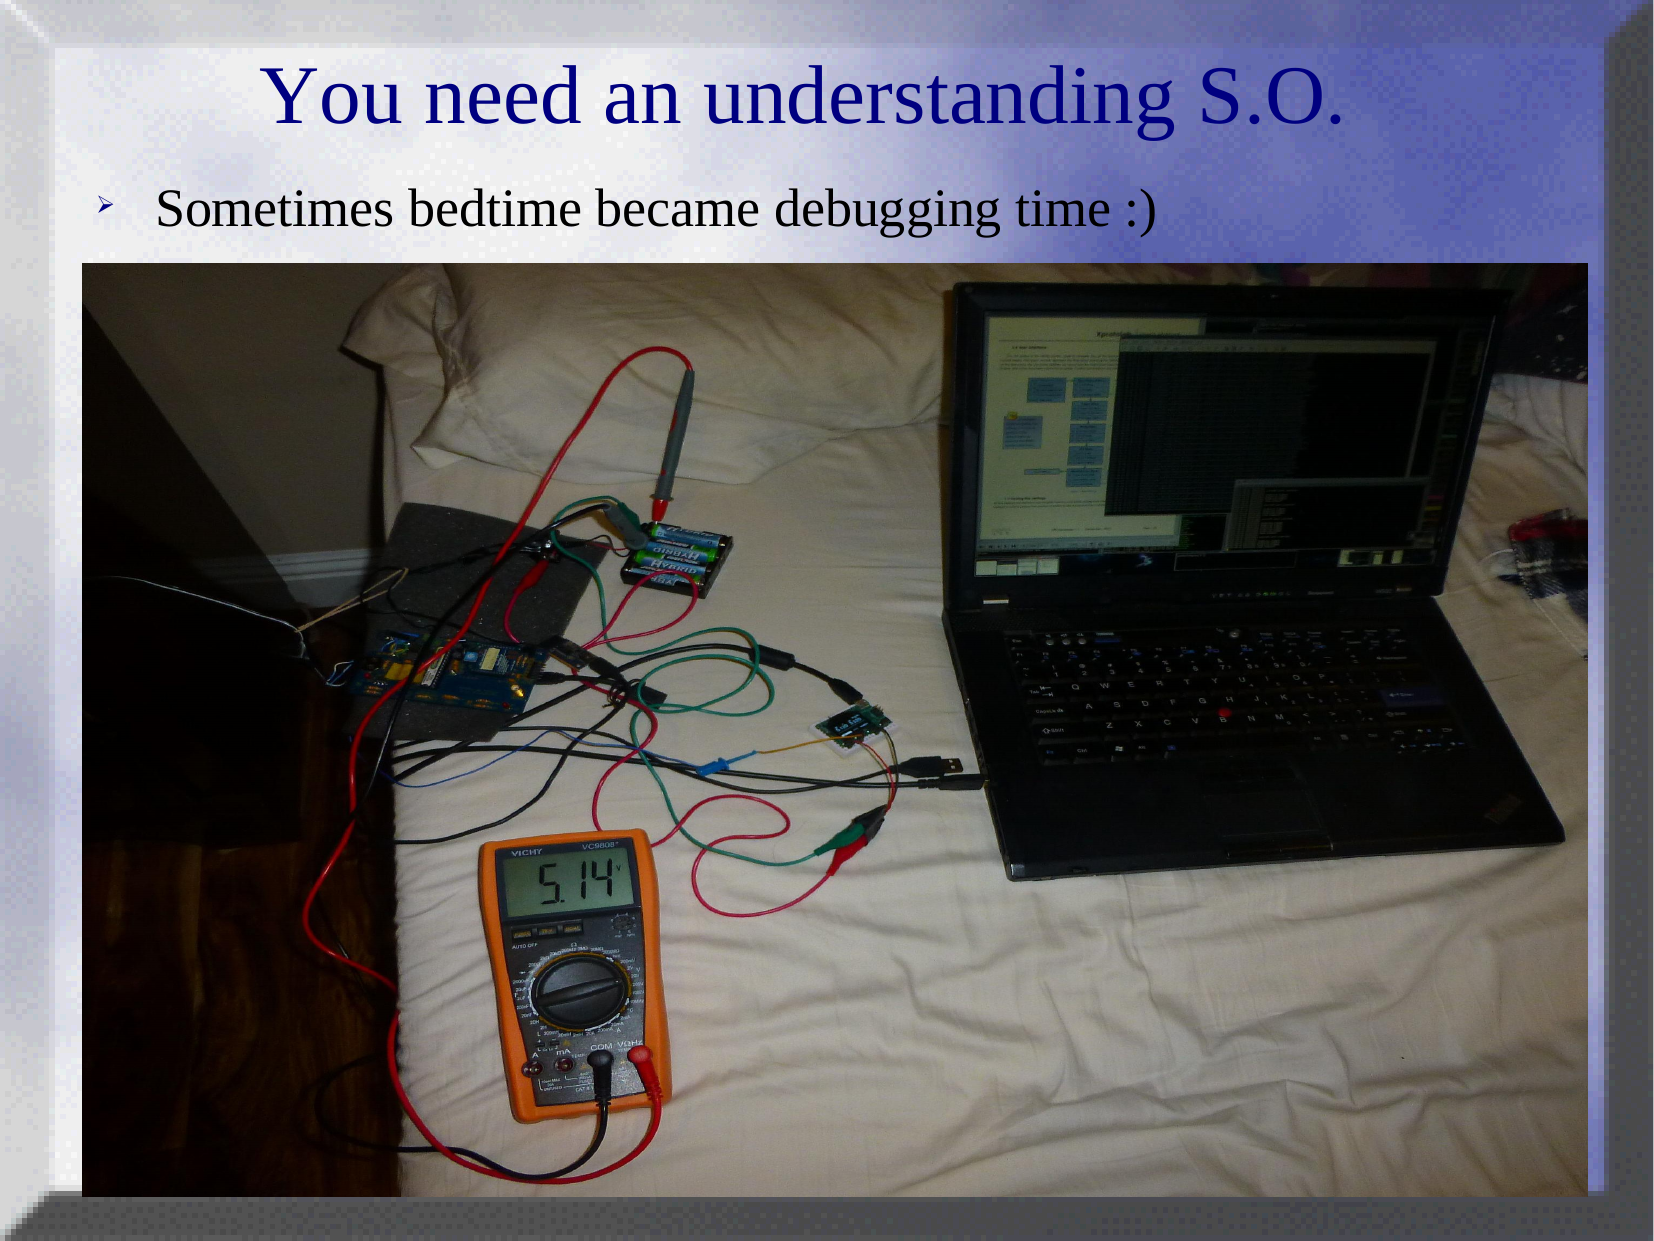

# You need an understanding S.O.
Sometimes bedtime became debugging time :)